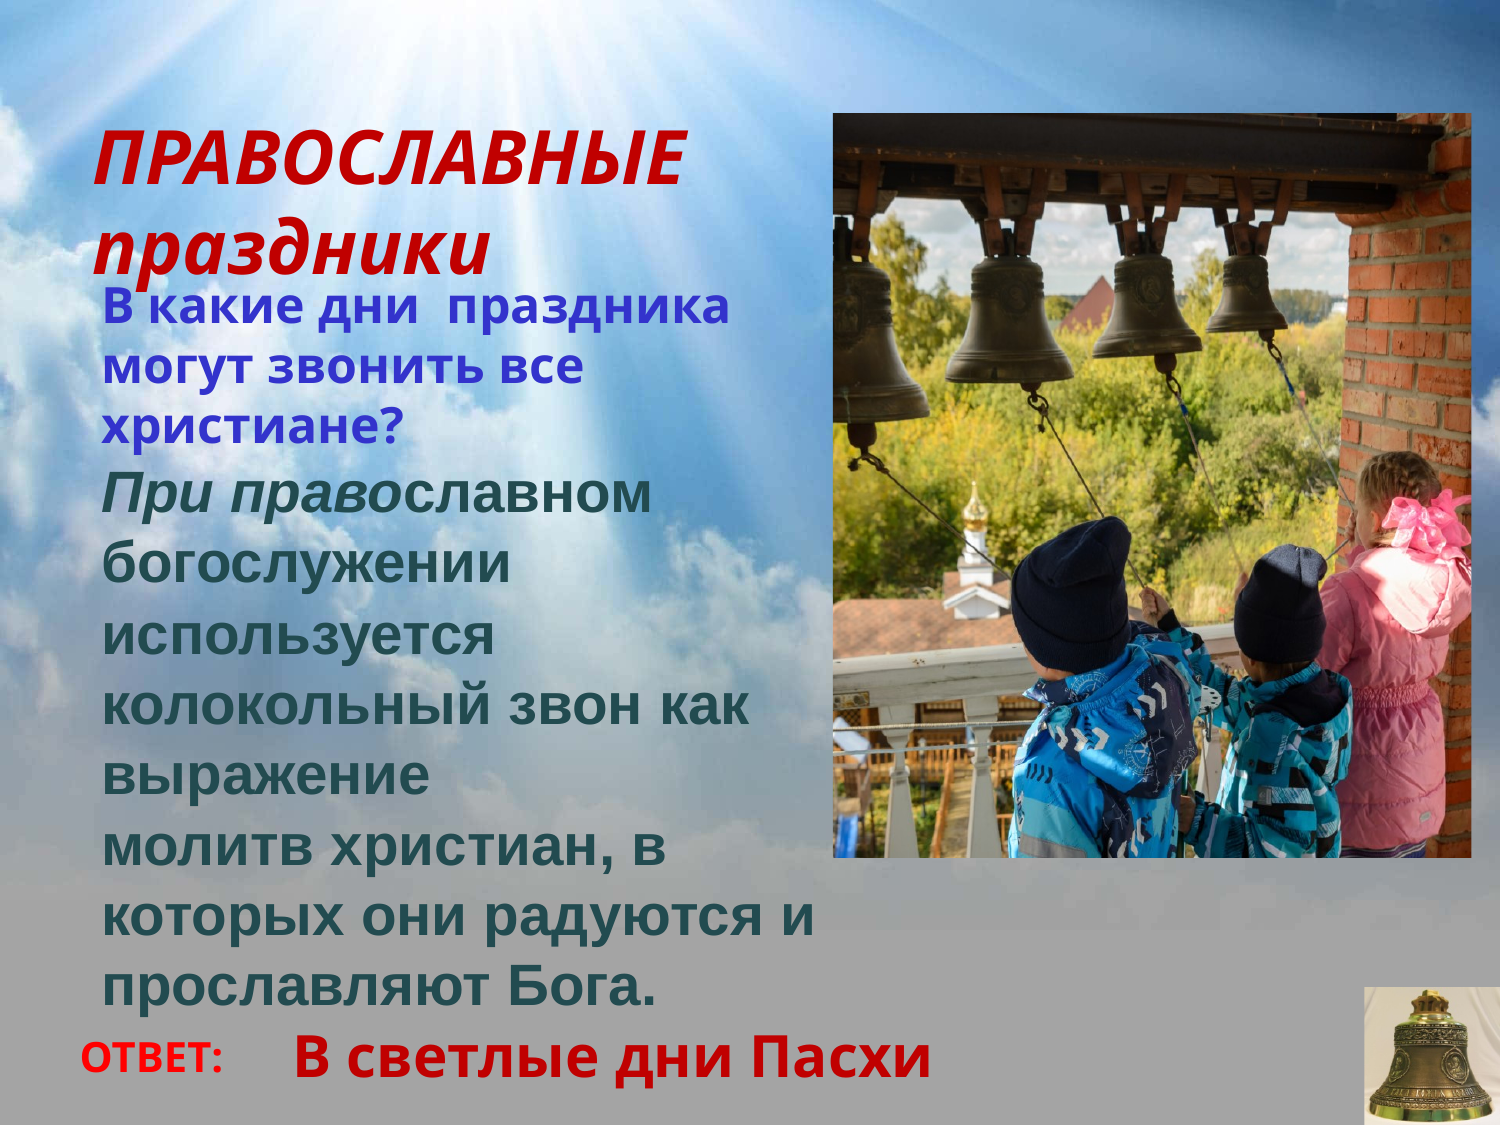

ПРАВОСЛАВНЫЕ праздники
В какие дни праздника могут звонить все христиане?
При православном богослужении
используется колокольный звон как выражение
молитв христиан, в которых они радуются и прославляют Бога.
В светлые дни Пасхи
ОТВЕТ: